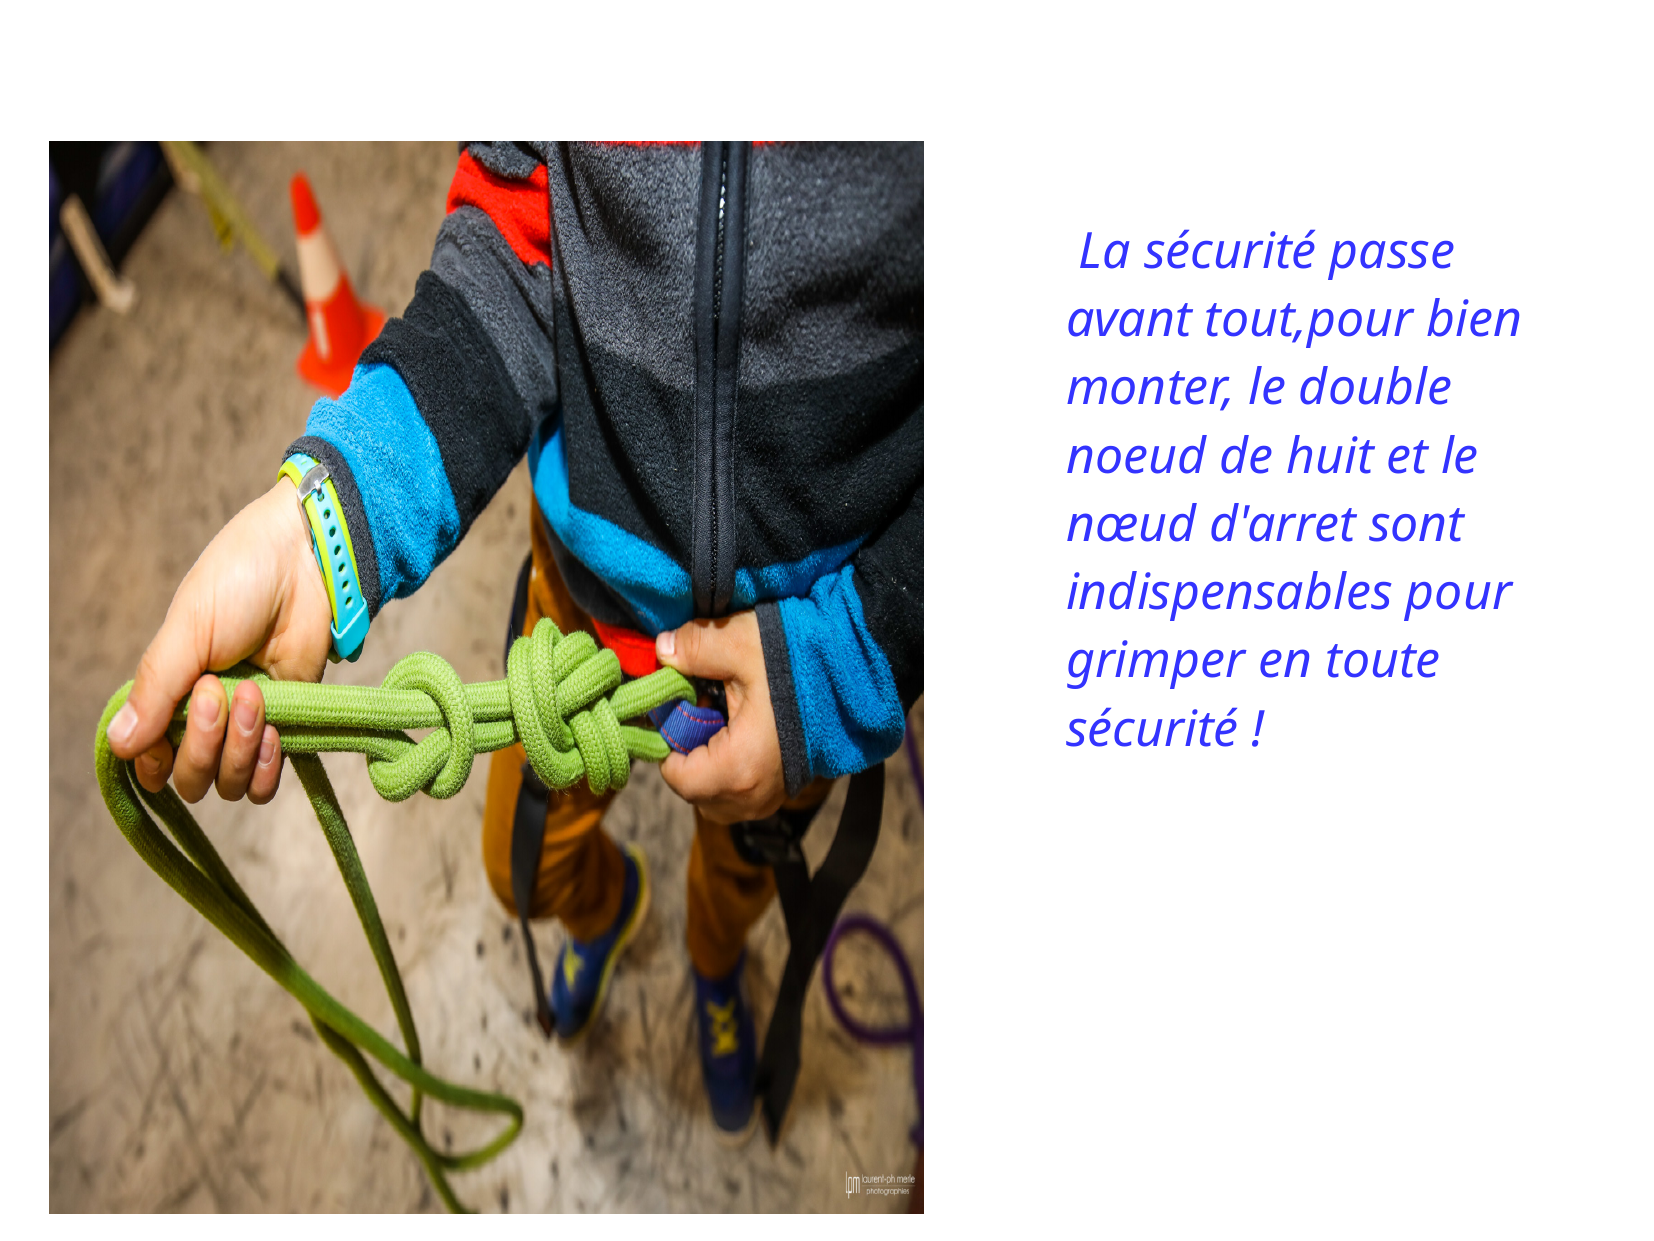

La sécurité passe avant tout,pour bien monter, le double noeud de huit et le nœud d'arret sont indispensables pour grimper en toute sécurité !